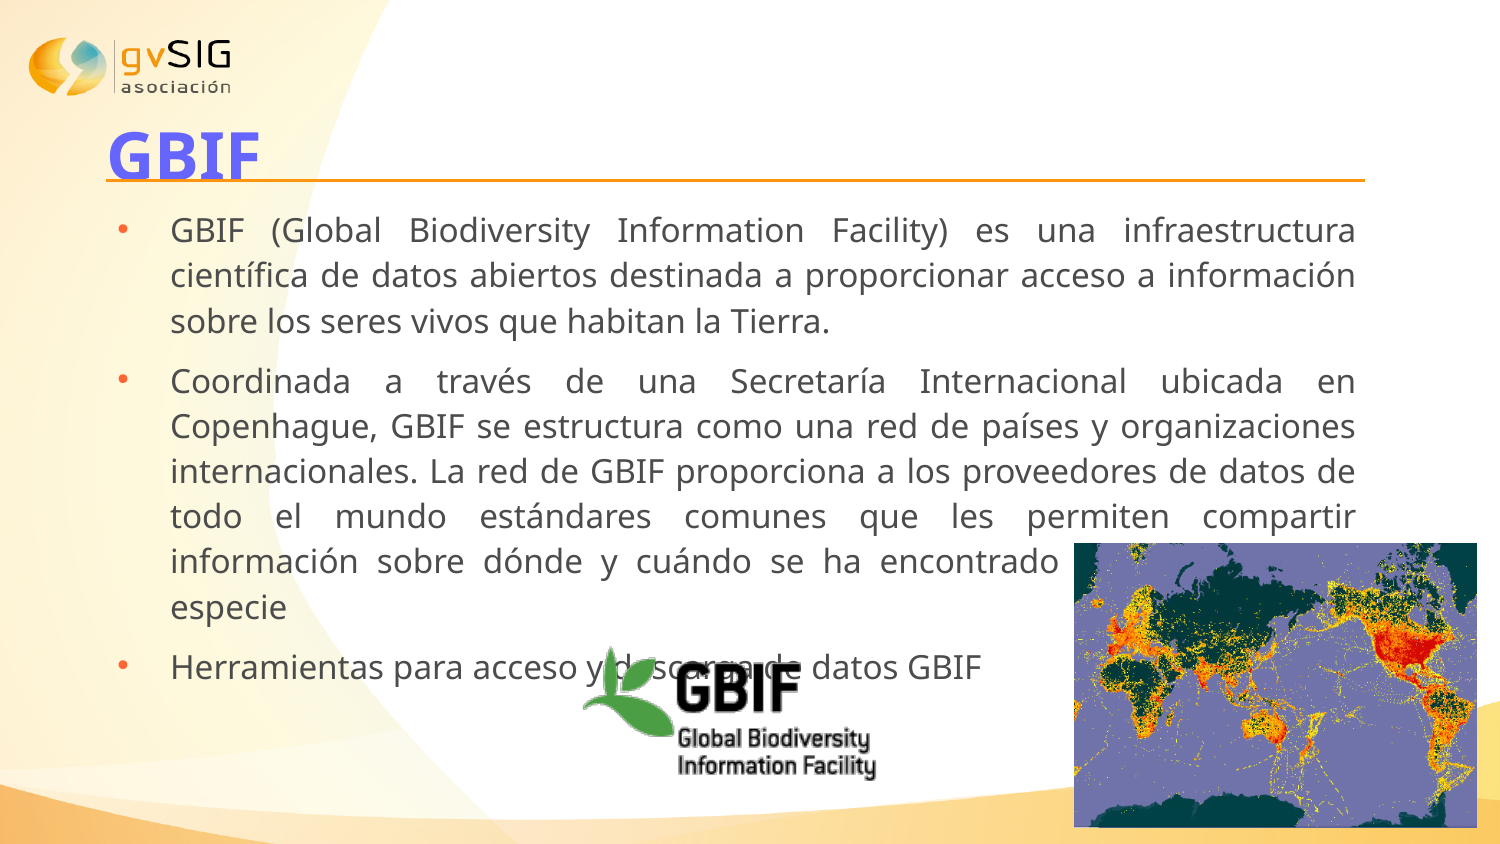

# GBIF
GBIF (Global Biodiversity Information Facility) es una infraestructura científica de datos abiertos destinada a proporcionar acceso a información sobre los seres vivos que habitan la Tierra.
Coordinada a través de una Secretaría Internacional ubicada en Copenhague, GBIF se estructura como una red de países y organizaciones internacionales. La red de GBIF proporciona a los proveedores de datos de todo el mundo estándares comunes que les permiten compartir información sobre dónde y cuándo se ha encontrado una determinada especie
Herramientas para acceso y descarga de datos GBIF